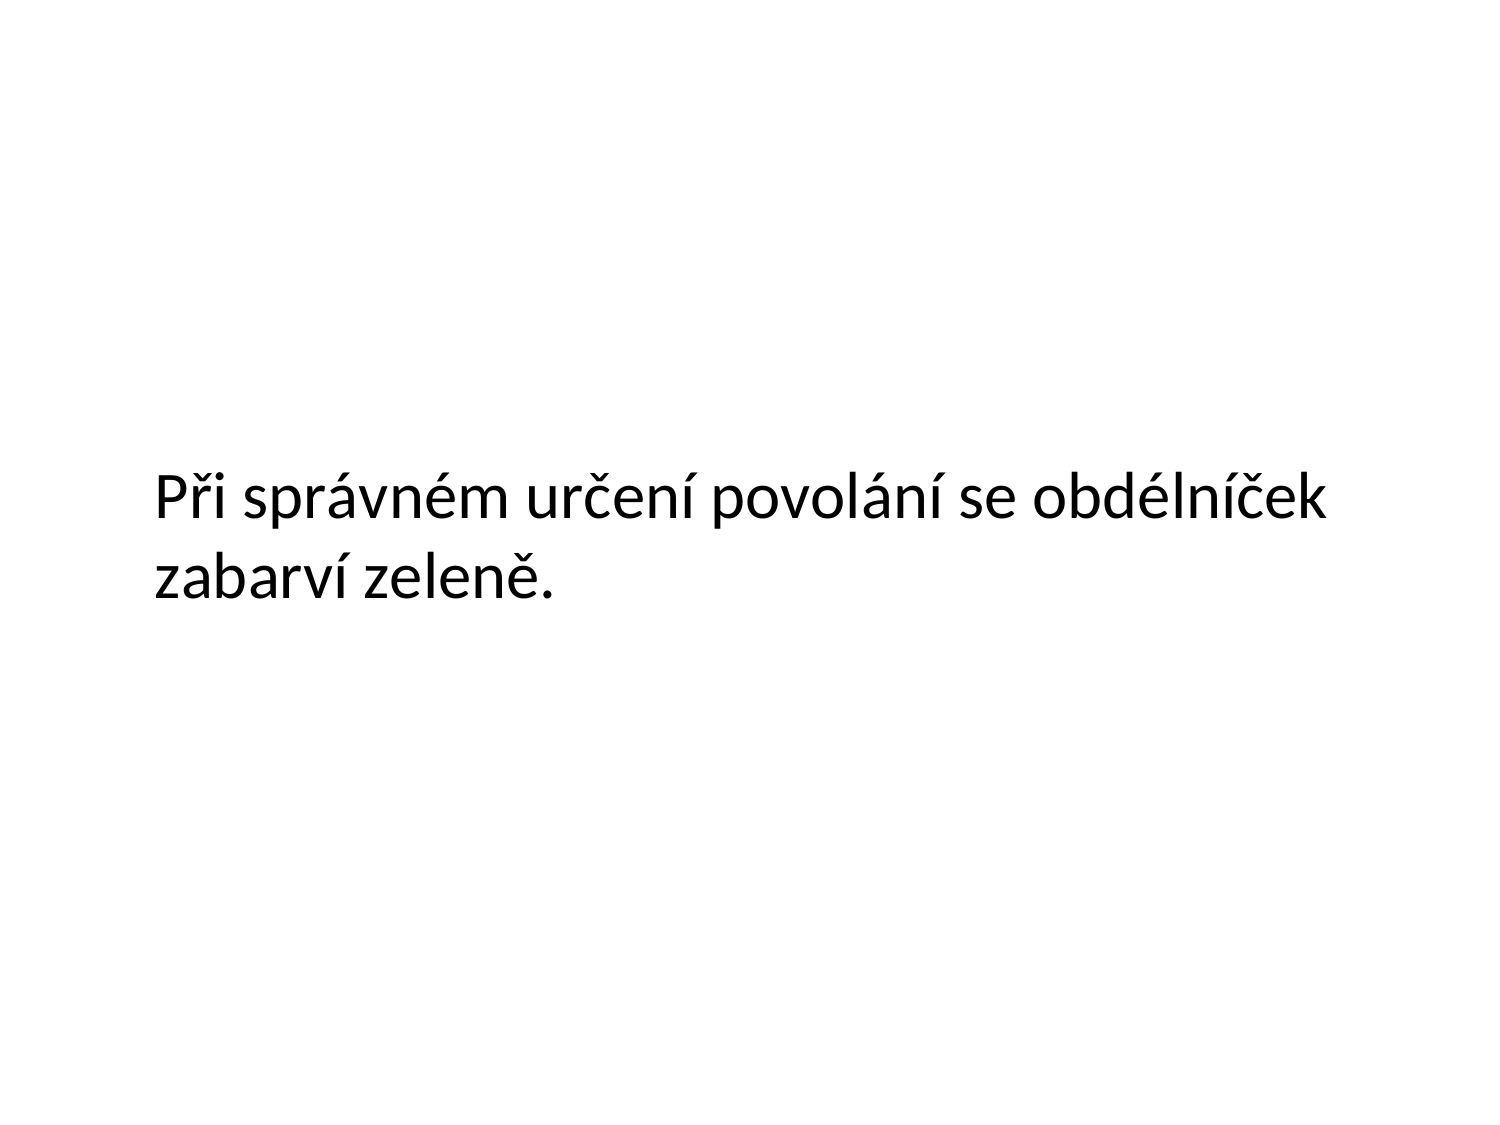

Při správném určení povolání se obdélníček
zabarví zeleně.